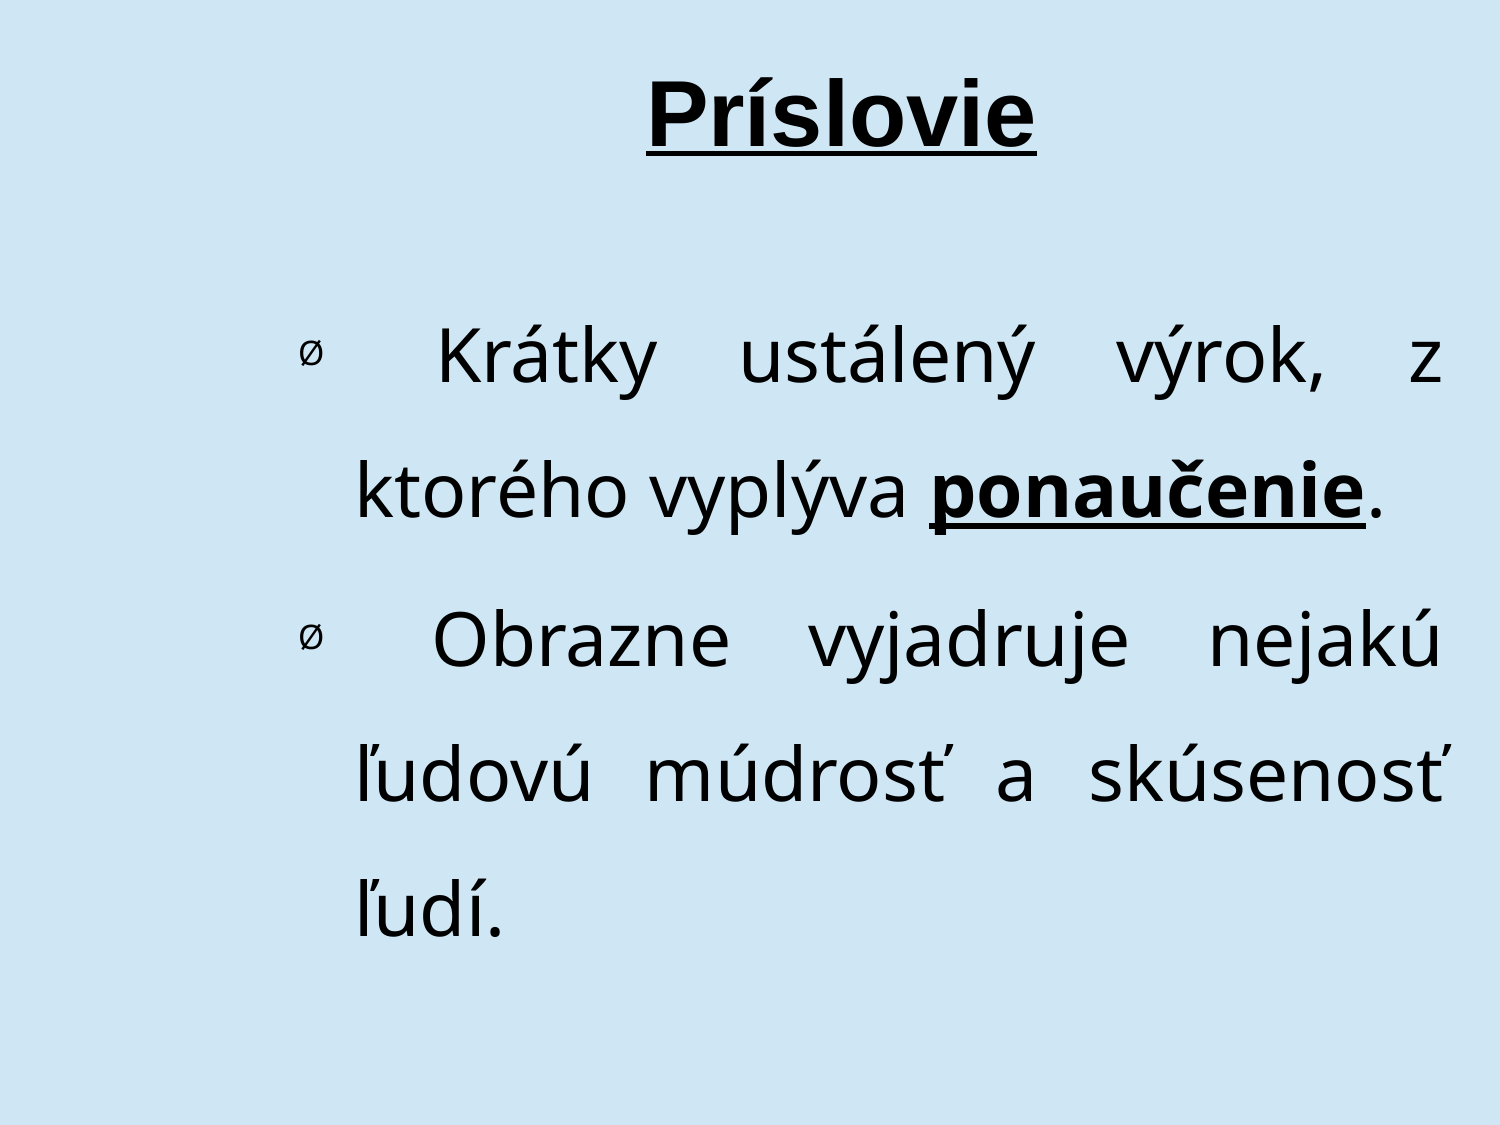

# Príslovie
 Krátky ustálený výrok, z ktorého vyplýva ponaučenie.
 Obrazne vyjadruje nejakú ľudovú múdrosť a skúsenosť ľudí.